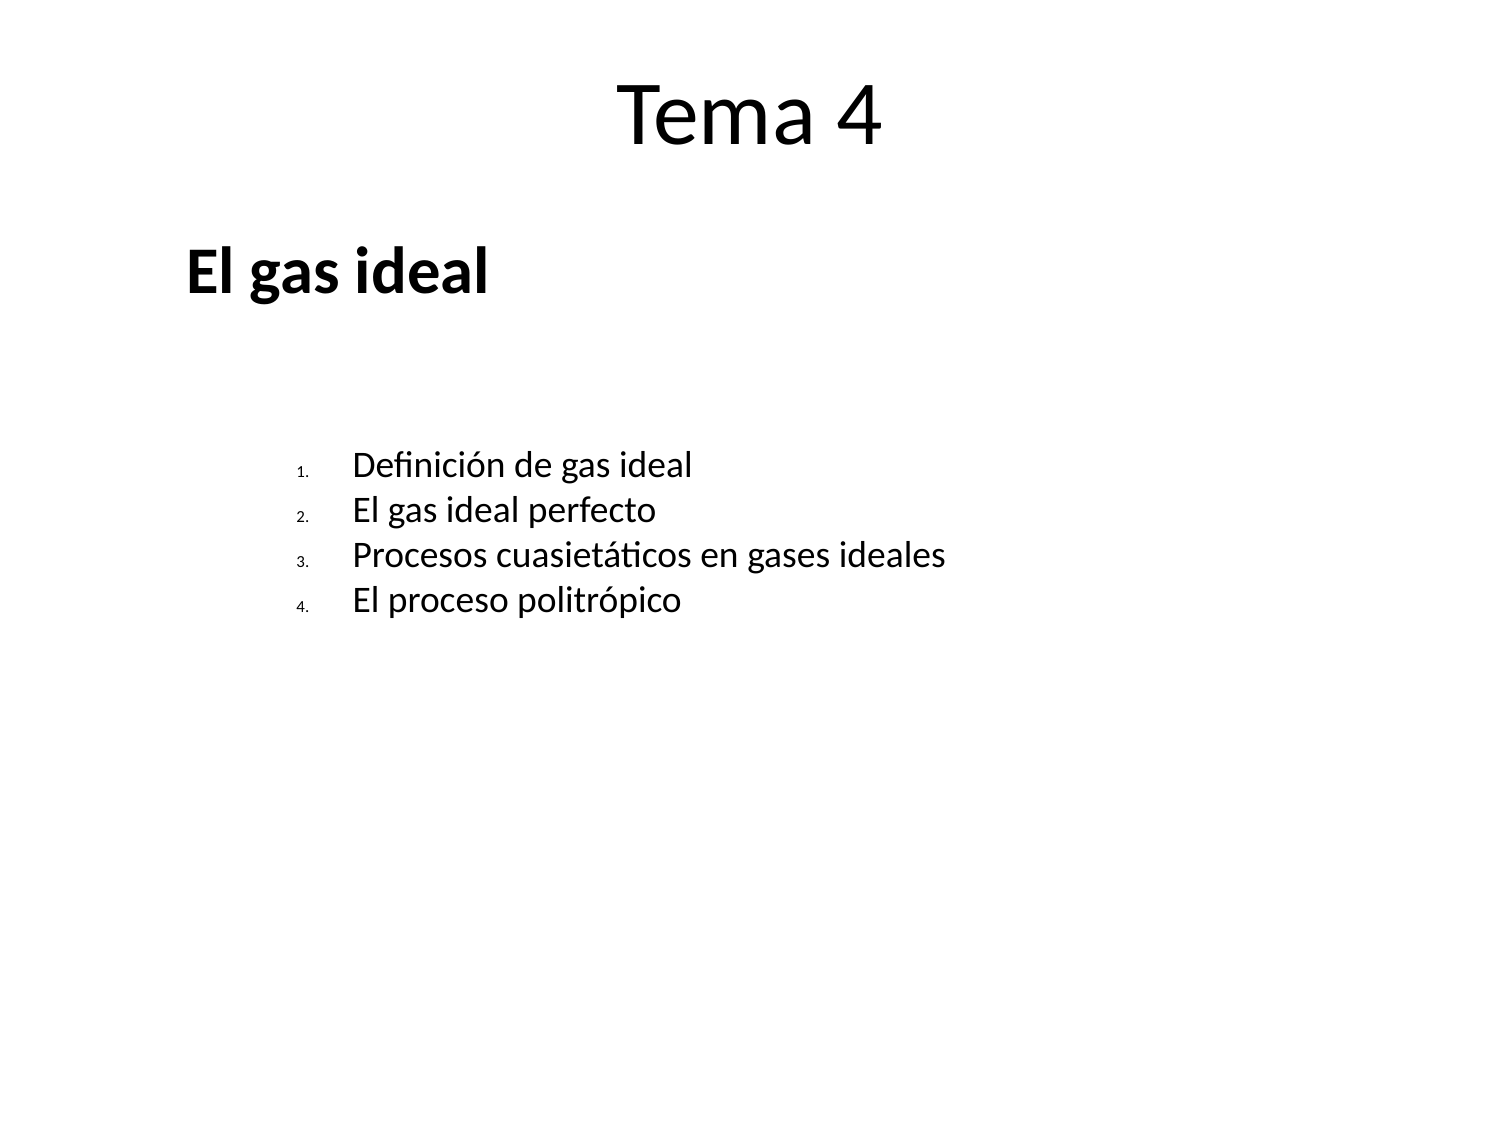

# Tema 4
El gas ideal
Definición de gas ideal
El gas ideal perfecto
Procesos cuasietáticos en gases ideales
El proceso politrópico